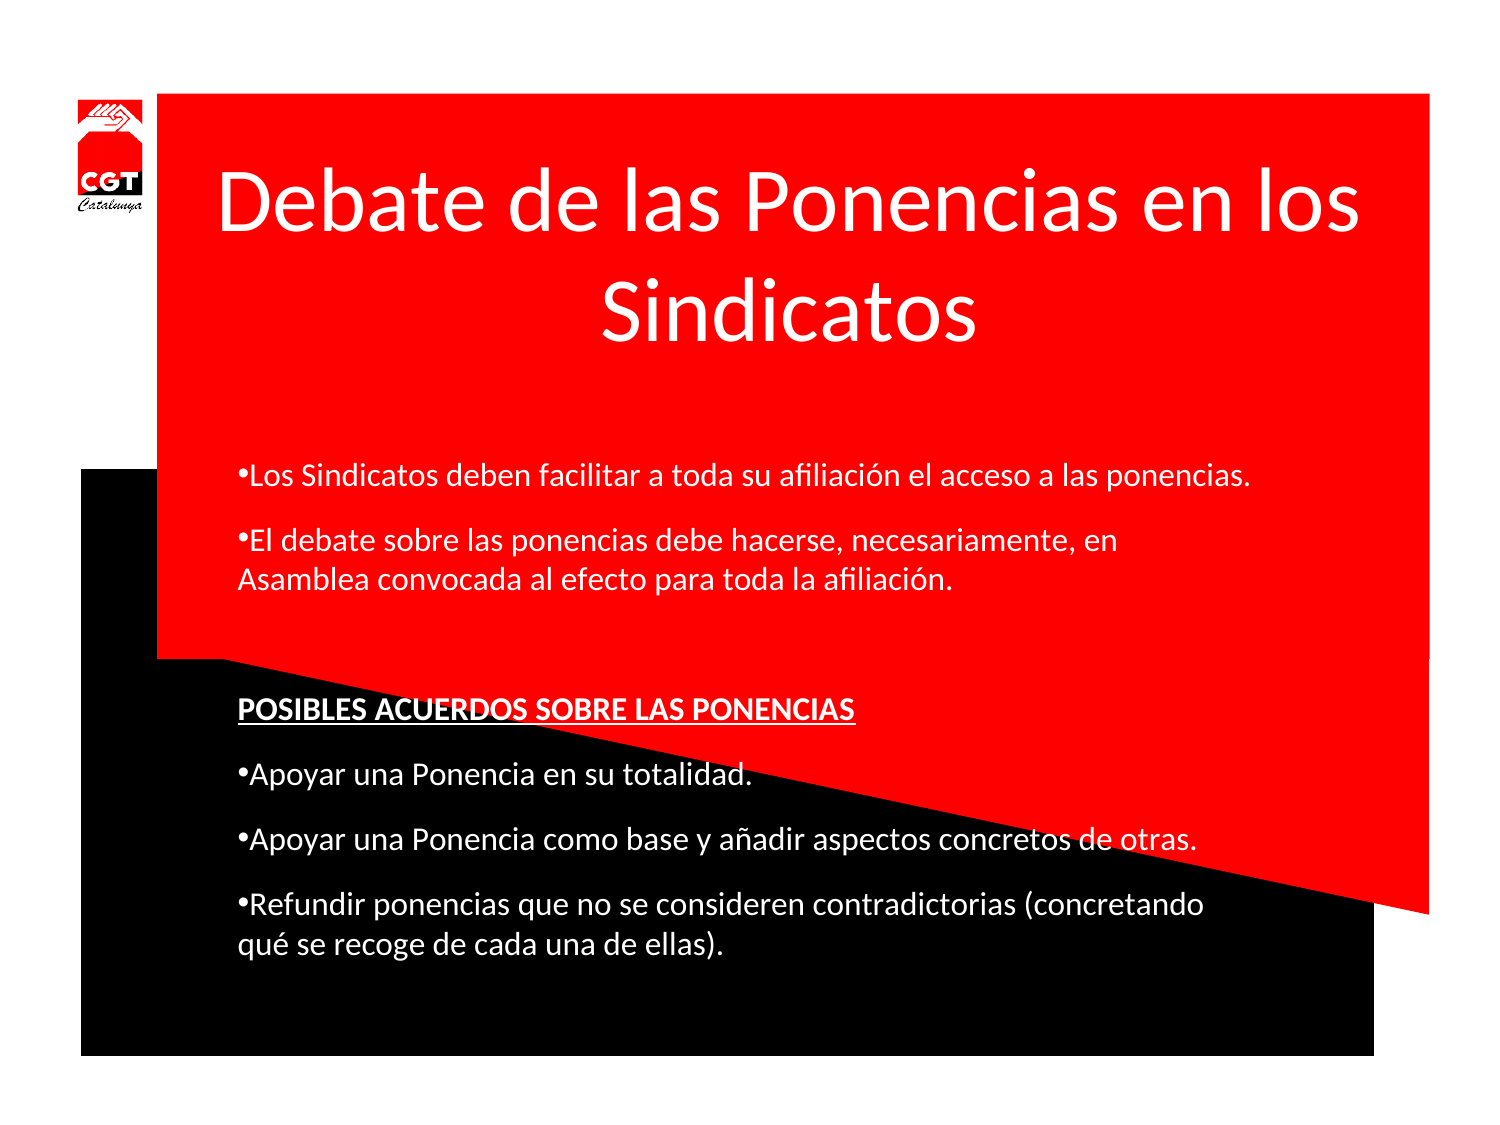

# Debate de las Ponencias en los Sindicatos
Los Sindicatos deben facilitar a toda su afiliación el acceso a las ponencias.
El debate sobre las ponencias debe hacerse, necesariamente, en Asamblea convocada al efecto para toda la afiliación.
POSIBLES ACUERDOS SOBRE LAS PONENCIAS
Apoyar una Ponencia en su totalidad.
Apoyar una Ponencia como base y añadir aspectos concretos de otras.
Refundir ponencias que no se consideren contradictorias (concretando qué se recoge de cada una de ellas).